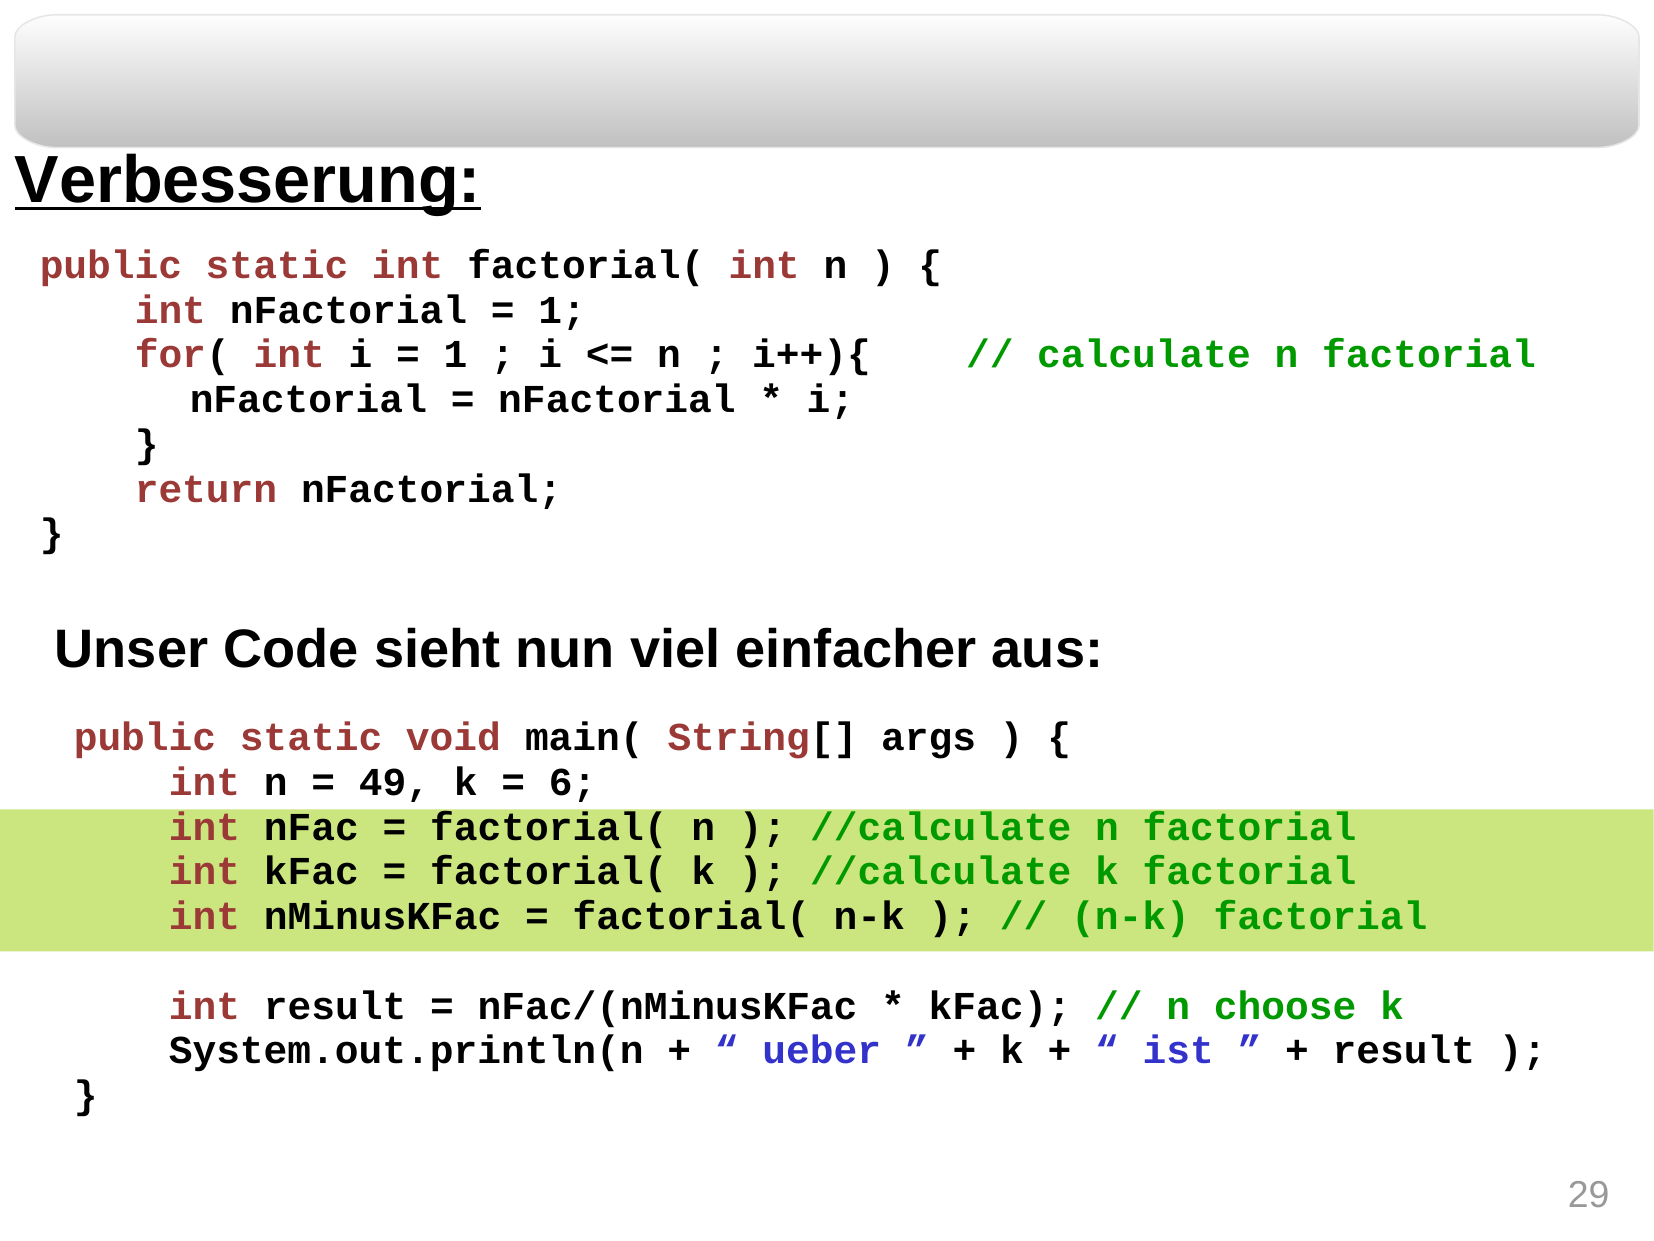

#
Verbesserung:
public static int factorial( int n ) {
 int nFactorial = 1;
 for( int i = 1 ; i <= n ; i++){ // calculate n factorial
	nFactorial = nFactorial * i;
 }
 return nFactorial;
}
 Unser Code sieht nun viel einfacher aus:
public static void main( String[] args ) {
 int n = 49, k = 6;
 int nFac = factorial( n ); //calculate n factorial
 int kFac = factorial( k ); //calculate k factorial
 int nMinusKFac = factorial( n-k ); // (n-k) factorial
 int result = nFac/(nMinusKFac * kFac); // n choose k
 System.out.println(n + “ ueber ” + k + “ ist ” + result );
}